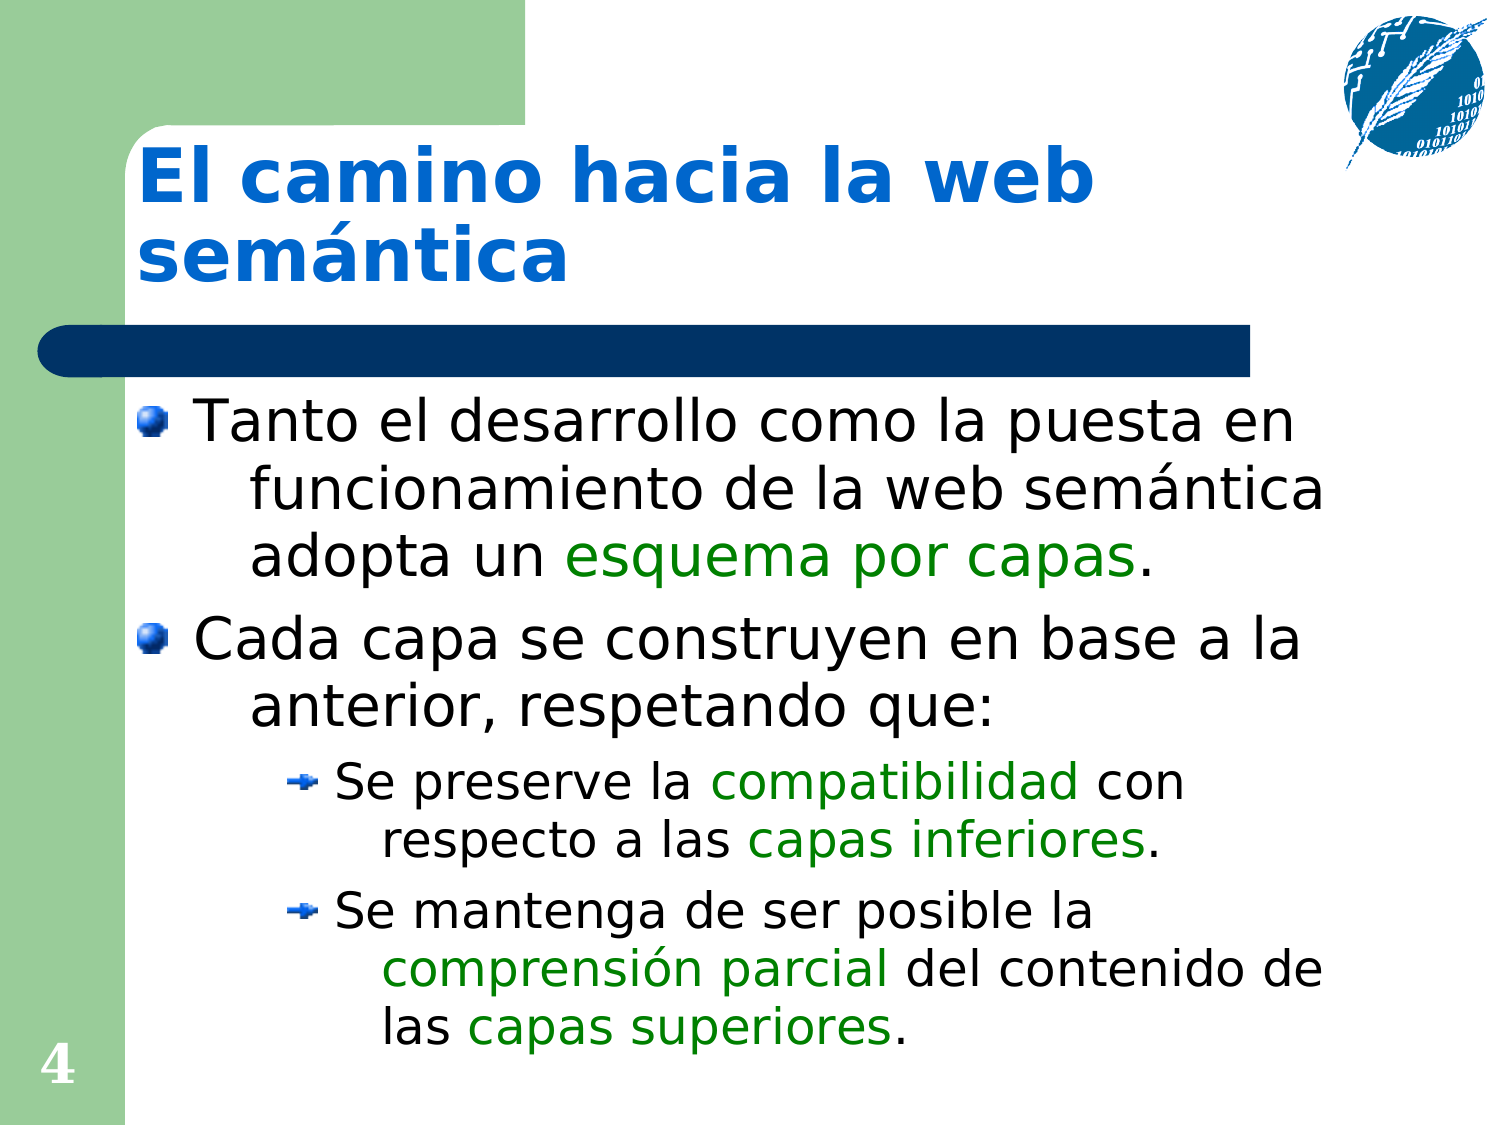

# El camino hacia la web semántica
Tanto el desarrollo como la puesta en funcionamiento de la web semántica adopta un esquema por capas.
Cada capa se construyen en base a la anterior, respetando que:
Se preserve la compatibilidad con respecto a las capas inferiores.
Se mantenga de ser posible la comprensión parcial del contenido de las capas superiores.
4